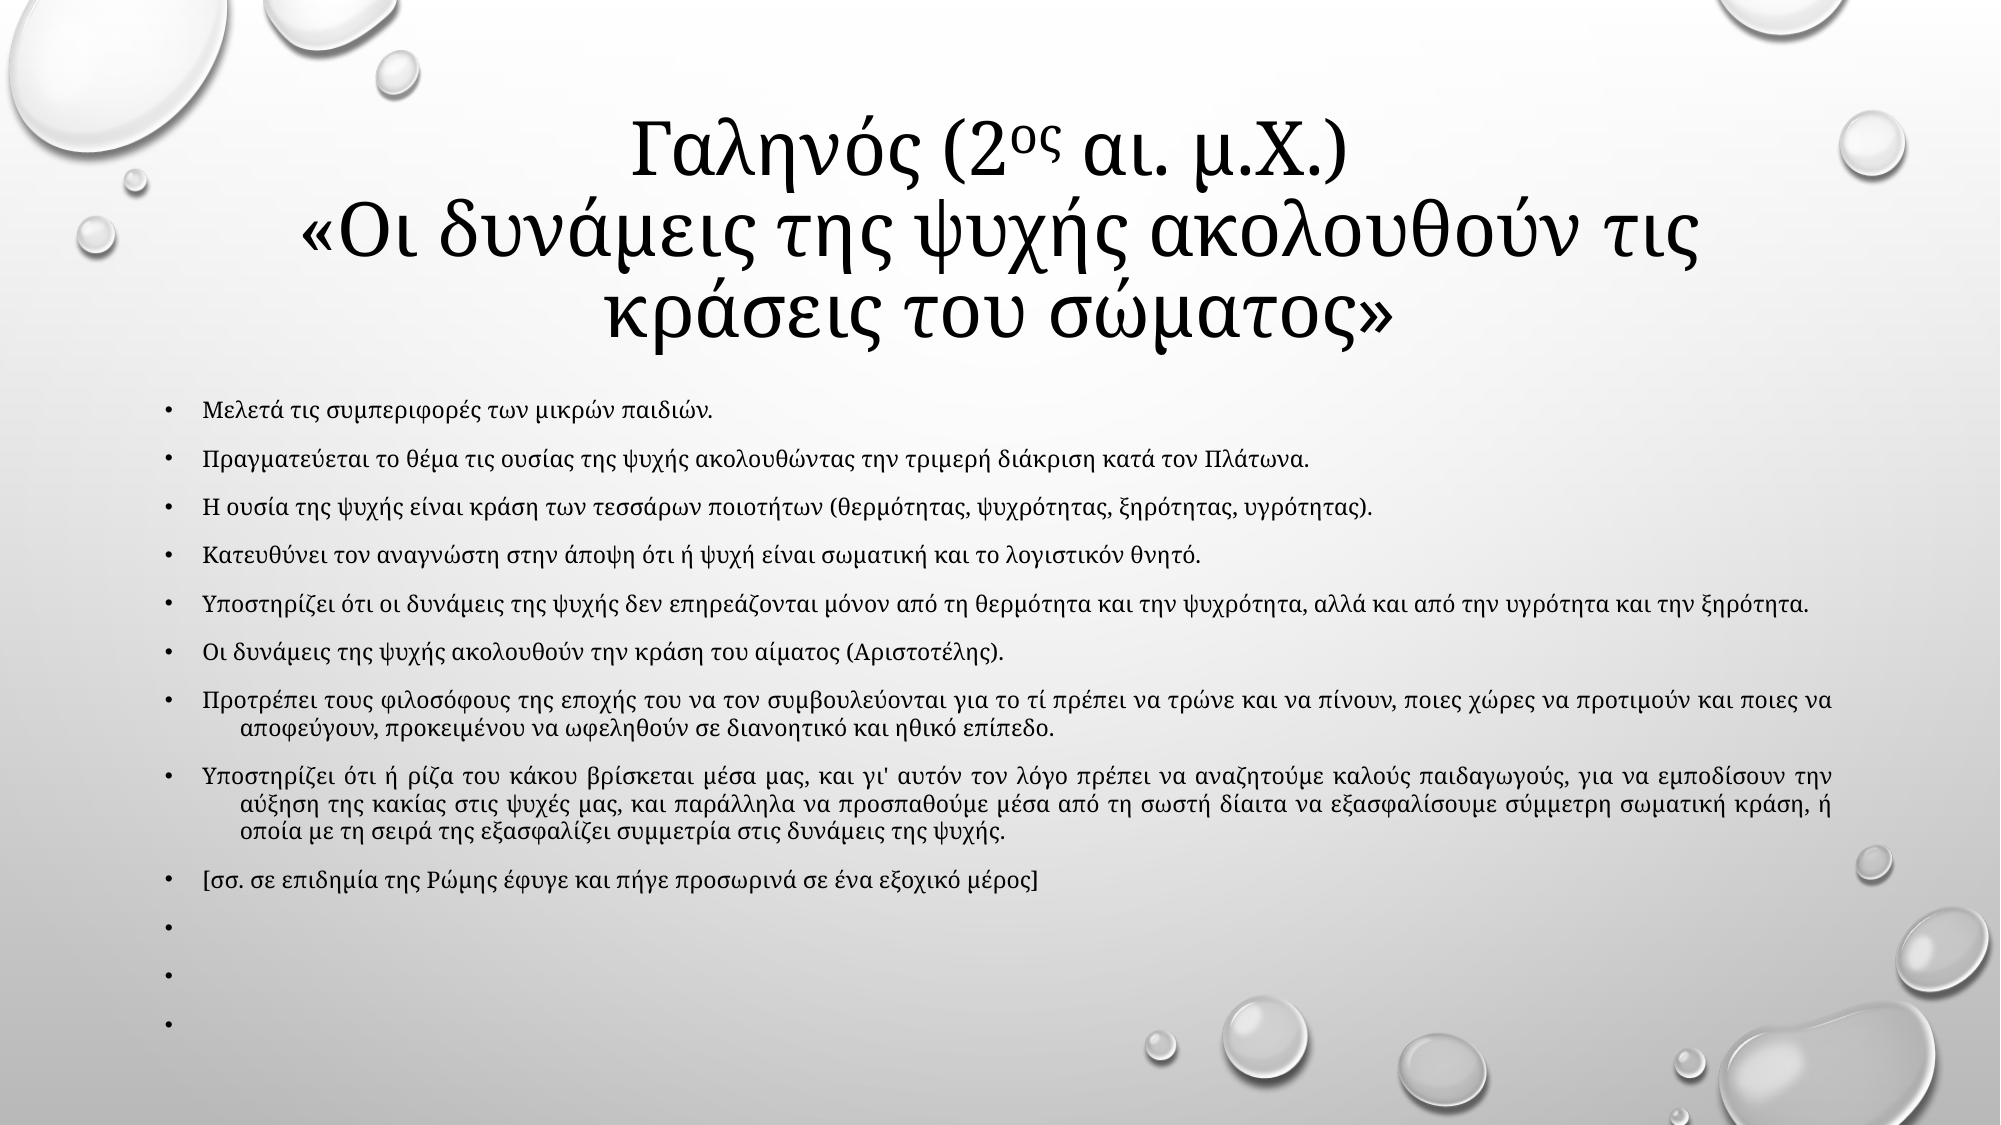

# Γαληνός (2ος αι. μ.Χ.) «Οι δυνάμεις της ψυχής ακολουθούν τις κράσεις του σώματος»
Μελετά τις συμπεριφορές των μικρών παιδιών.
Πραγματεύεται το θέμα τις ουσίας της ψυχής ακολουθώντας την τριμερή διάκριση κατά τον Πλάτωνα.
Η ουσία της ψυχής είναι κράση των τεσσάρων ποιοτήτων (θερμότητας, ψυχρότητας, ξηρότητας, υγρότητας).
Κατευθύνει τον αναγνώστη στην άποψη ότι ή ψυχή είναι σωματική και το λογιστικόν θνητό.
Υποστηρίζει ότι οι δυνάμεις της ψυχής δεν επηρεάζονται μόνον από τη θερμότητα και την ψυχρότητα, αλλά και από την υγρότητα και την ξηρότητα.
Οι δυνάμεις της ψυχής ακολουθούν την κράση του αίματος (Αριστοτέλης).
Προτρέπει τους φιλοσόφους της εποχής του να τον συμβουλεύονται για το τί πρέπει να τρώνε και να πίνουν, ποιες χώρες να προτιμούν και ποιες να αποφεύγουν, προκειμένου να ωφεληθούν σε διανοητικό και ηθικό επίπεδο.
Υποστηρίζει ότι ή ρίζα του κάκου βρίσκεται μέσα μας, και γι' αυτόν τον λόγο πρέπει να αναζητούμε καλούς παιδαγωγούς, για να εμποδίσουν την αύξηση της κακίας στις ψυχές μας, και παράλληλα να προσπαθούμε μέσα από τη σωστή δίαιτα να εξασφαλίσουμε σύμμετρη σωματική κράση, ή οποία με τη σειρά της εξασφαλίζει συμμετρία στις δυνάμεις της ψυχής.
[σσ. σε επιδημία της Ρώμης έφυγε και πήγε προσωρινά σε ένα εξοχικό μέρος]